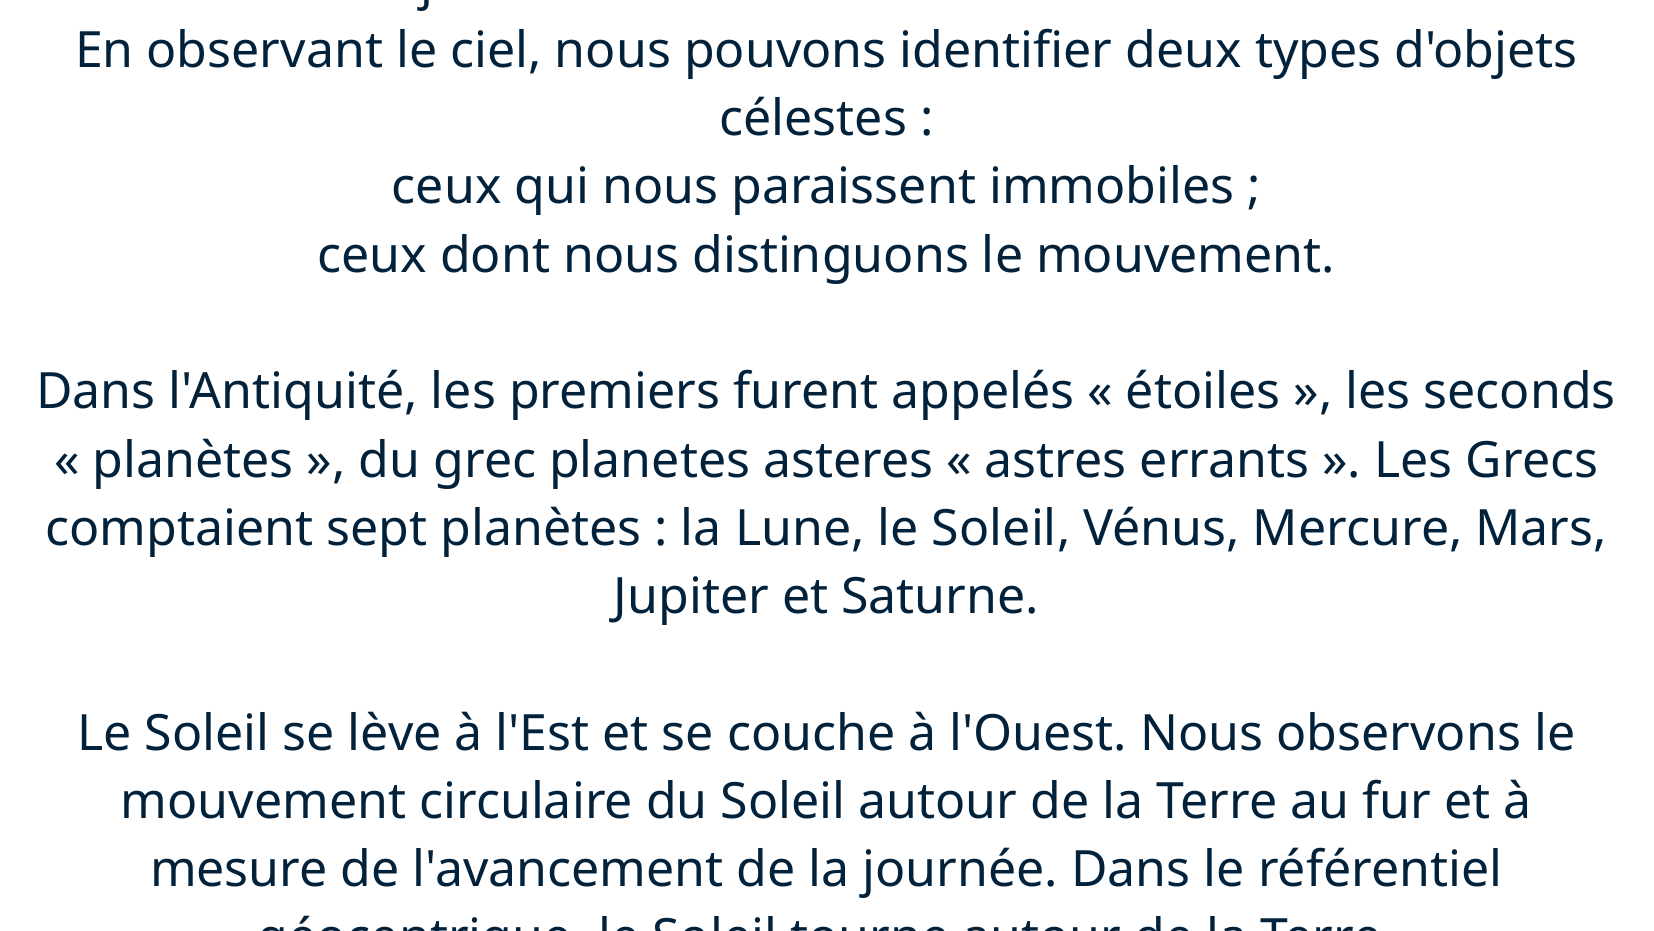

# Des objets immobiles et d'autres en mouvement
En observant le ciel, nous pouvons identifier deux types d'objets célestes :
ceux qui nous paraissent immobiles ;
ceux dont nous distinguons le mouvement.
Dans l'Antiquité, les premiers furent appelés « étoiles », les seconds « planètes », du grec planetes asteres « astres errants ». Les Grecs comptaient sept planètes : la Lune, le Soleil, Vénus, Mercure, Mars, Jupiter et Saturne.
Le Soleil se lève à l'Est et se couche à l'Ouest. Nous observons le mouvement circulaire du Soleil autour de la Terre au fur et à mesure de l'avancement de la journée. Dans le référentiel géocentrique, le Soleil tourne autour de la Terre.